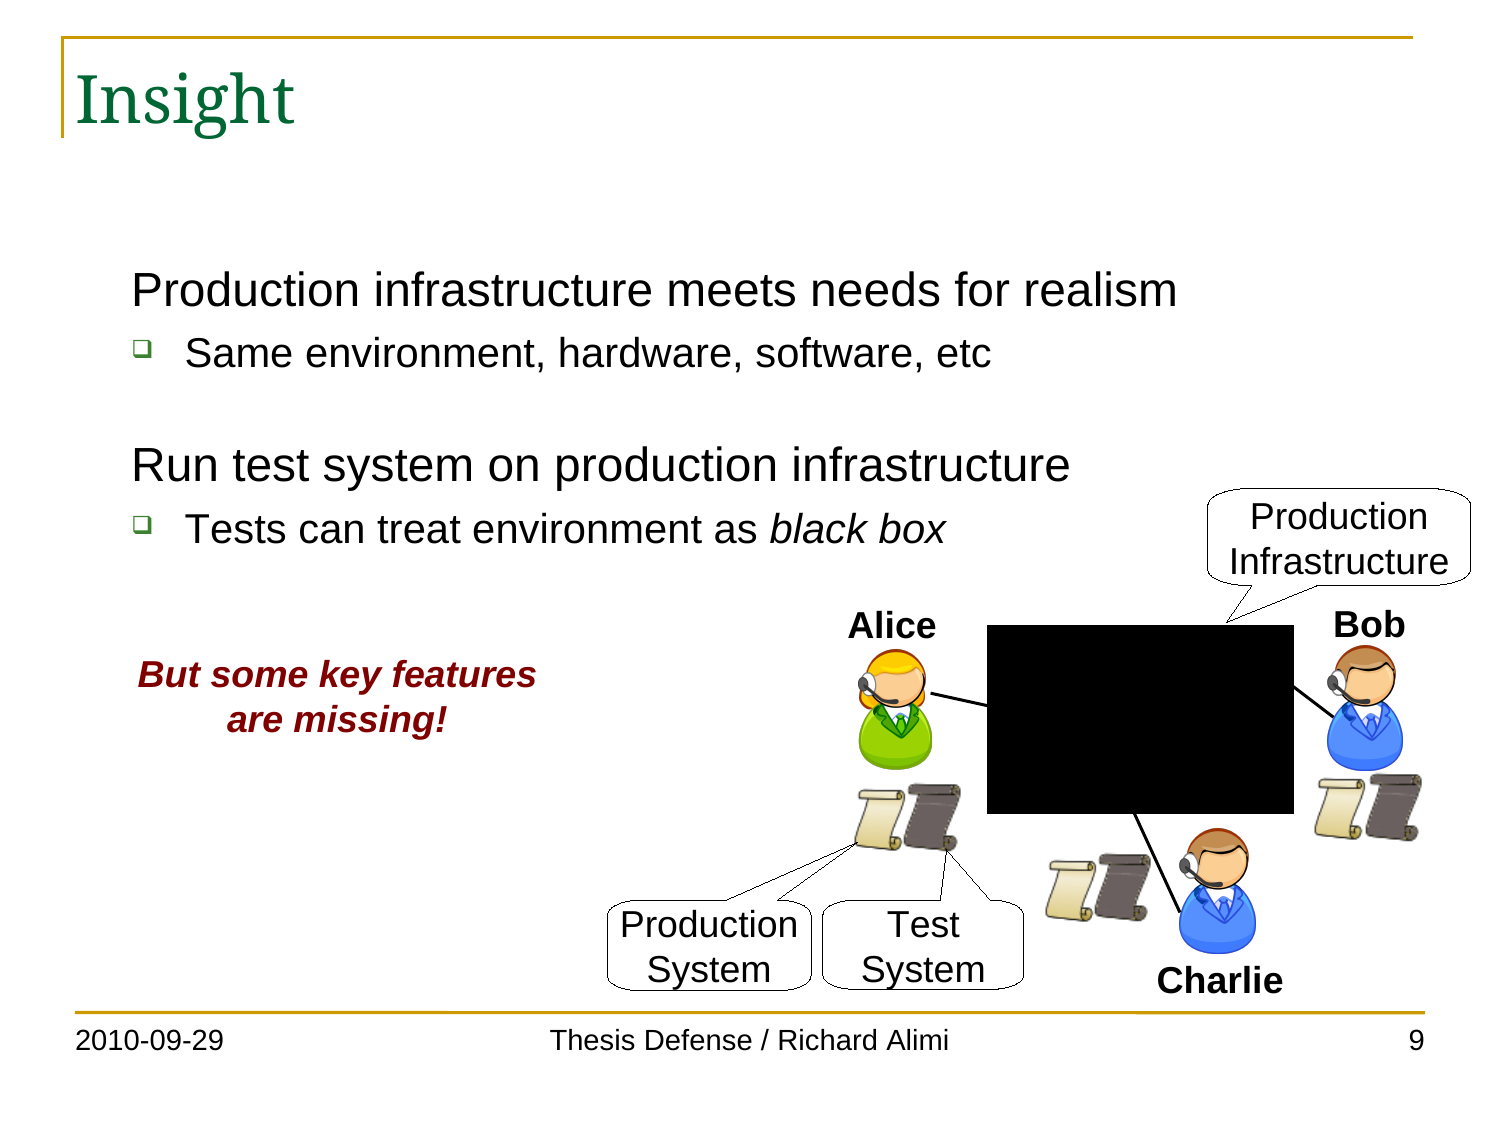

# Insight
Production infrastructure meets needs for realism
Same environment, hardware, software, etc
Run test system on production infrastructure
Tests can treat environment as black box
Production
Infrastructure
Bob
Alice
But some key features
are missing!
Production
System
Test
System
Charlie
2010-09-29
Thesis Defense / Richard Alimi
9